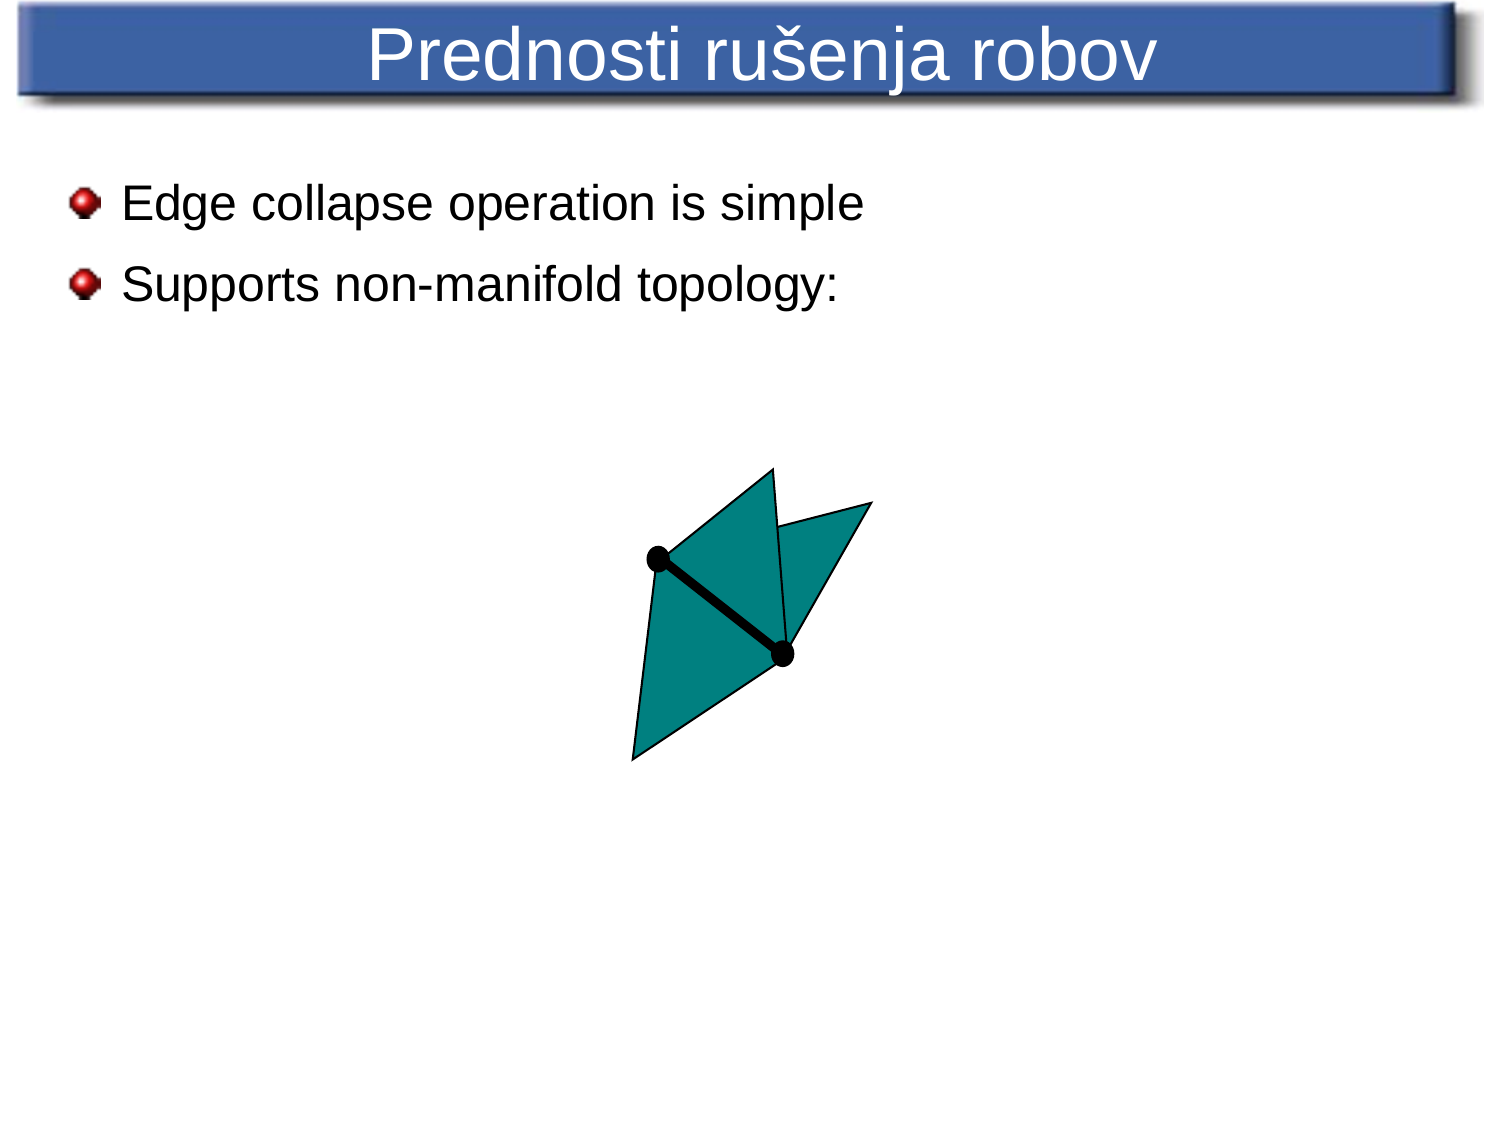

# Prednosti rušenja robov
Edge collapse operation is simple
Supports non-manifold topology: